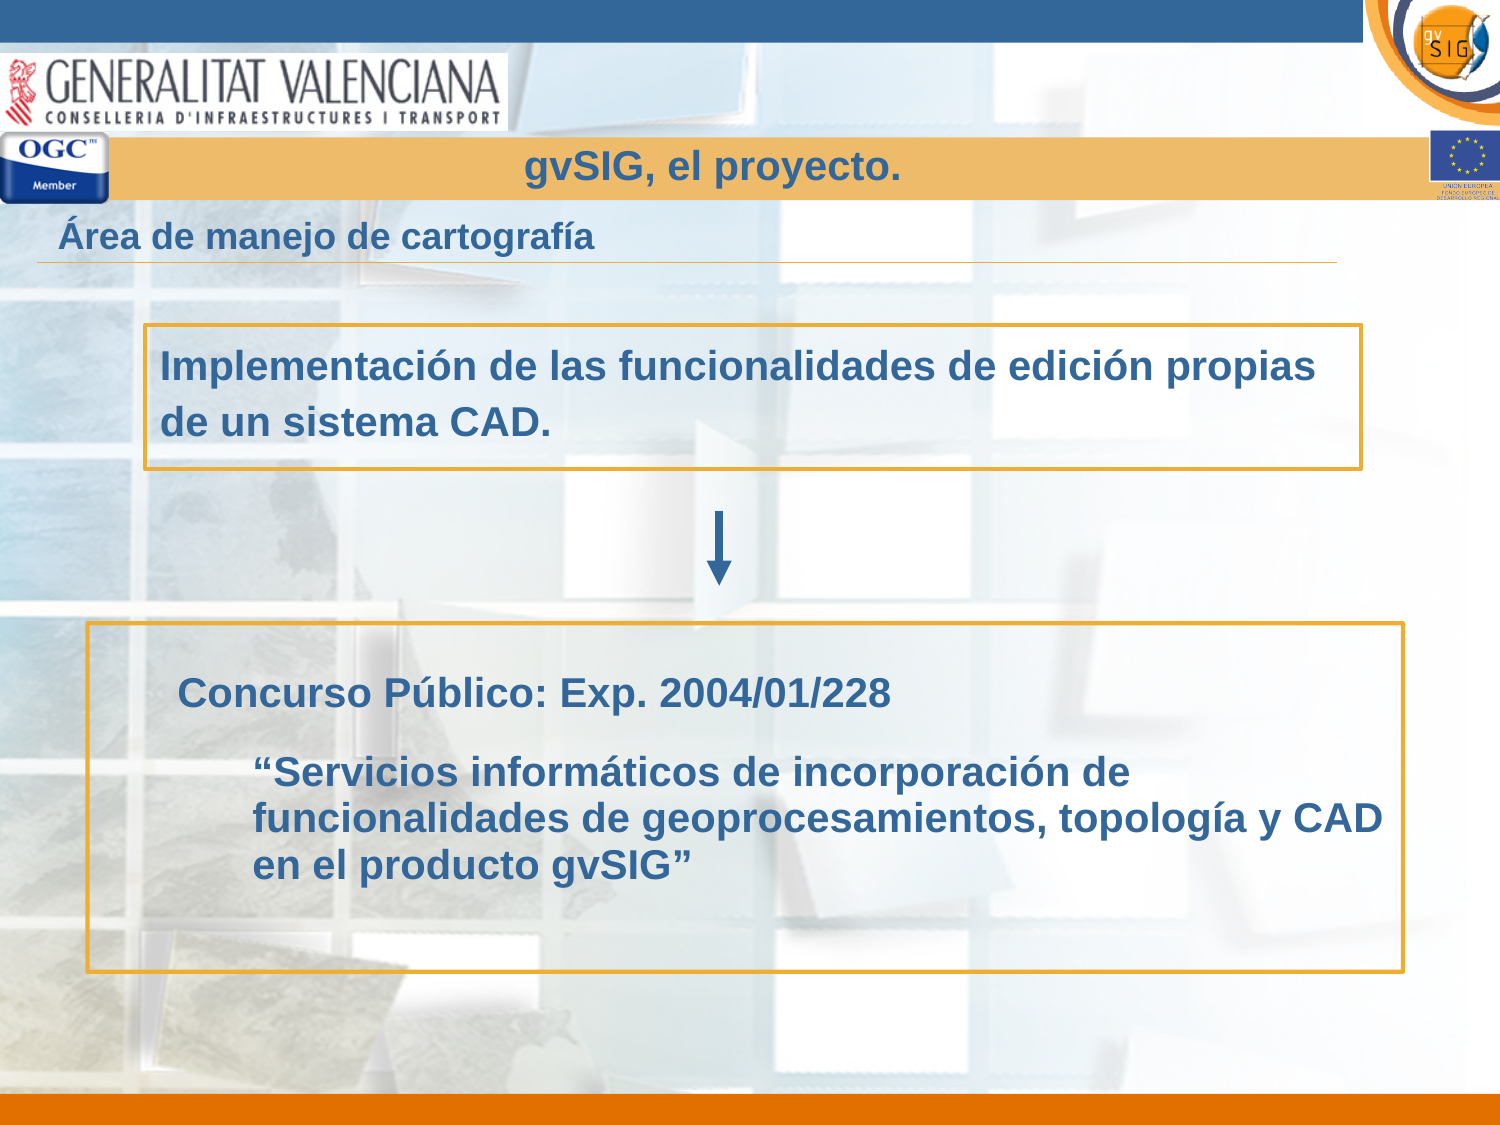

gvSIG, el proyecto.
Área de manejo de cartografía
Implementación de las funcionalidades de edición propias de un sistema CAD.
Concurso Público: Exp. 2004/01/228
“Servicios informáticos de incorporación de funcionalidades de geoprocesamientos, topología y CAD en el producto gvSIG”